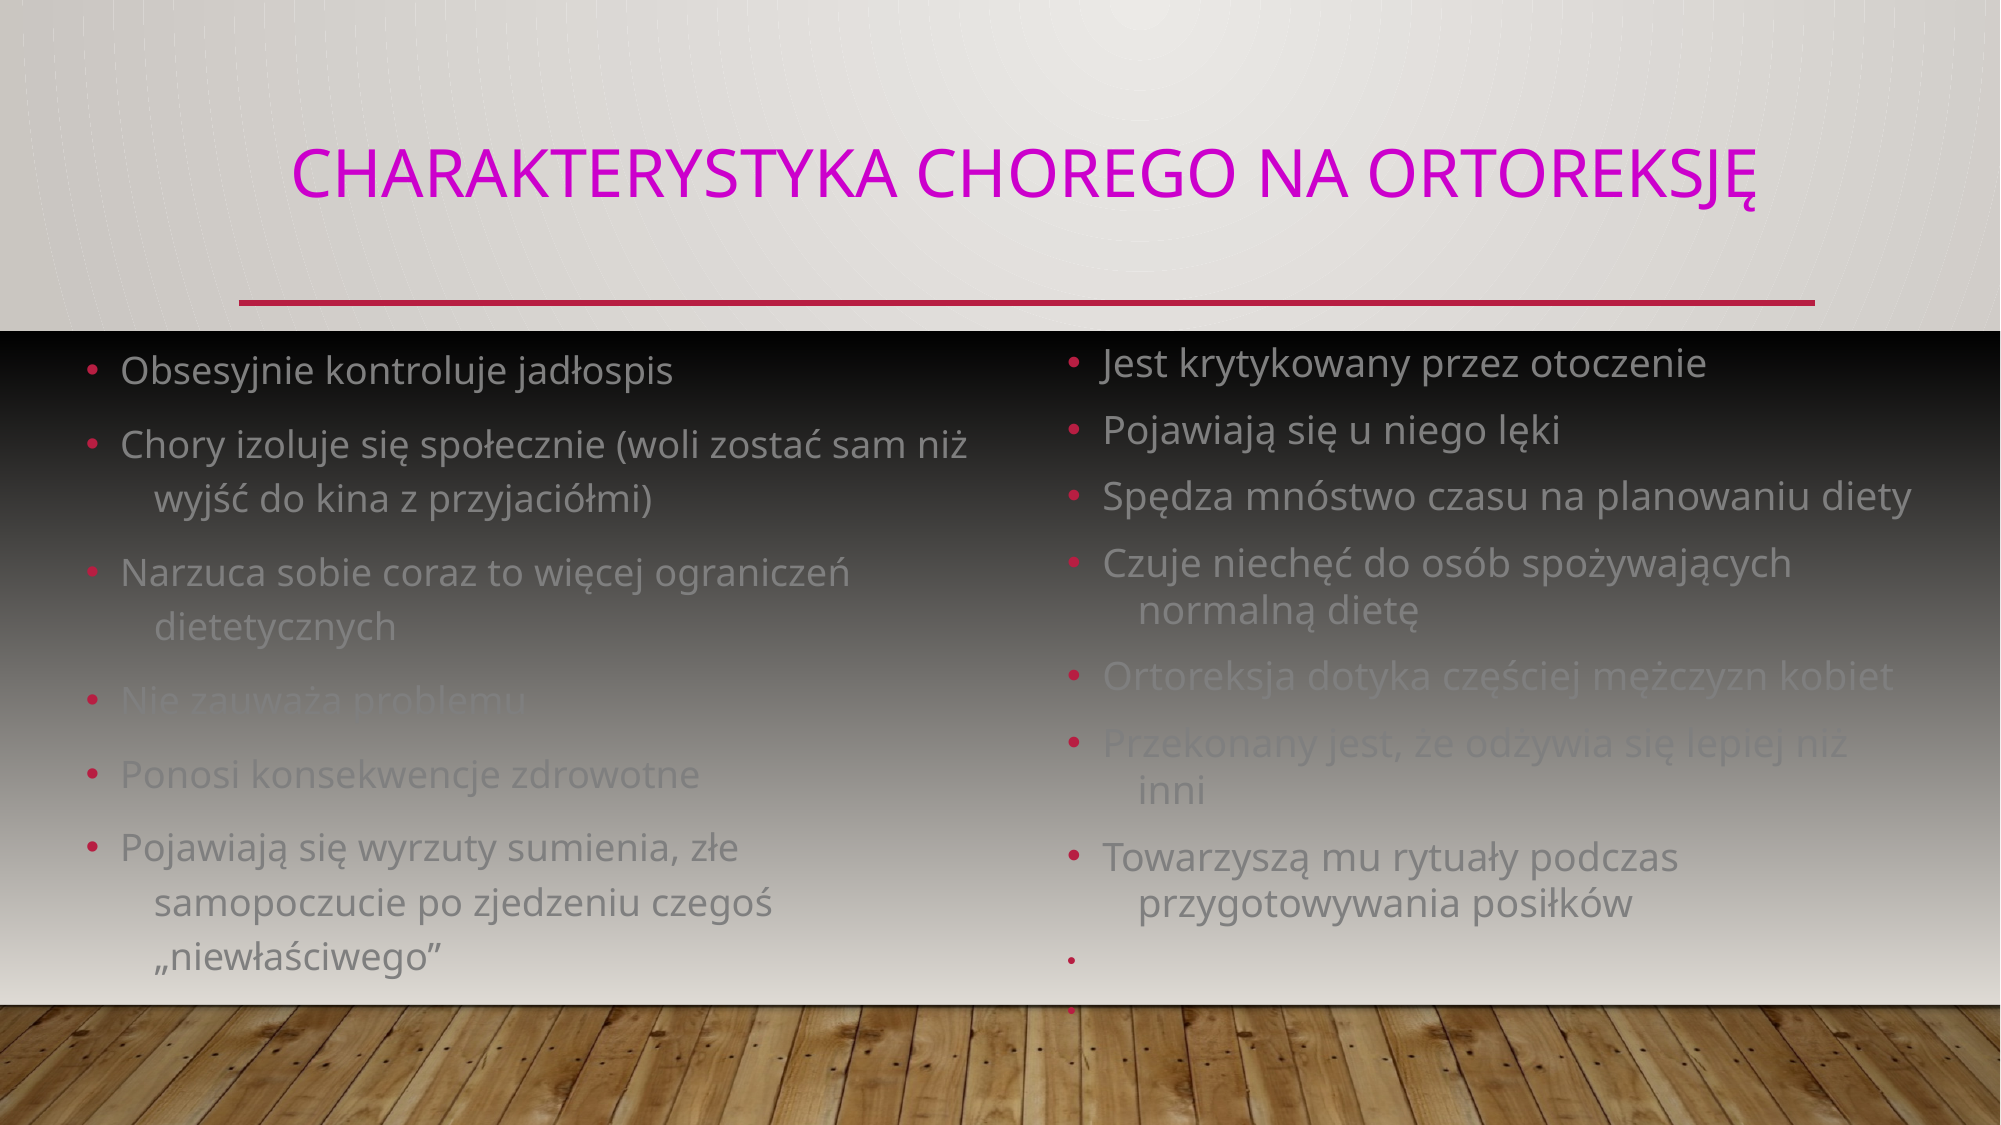

# Charakterystyka CHOREGO NA ORTOREKSJĘ
Obsesyjnie kontroluje jadłospis
Chory izoluje się społecznie (woli zostać sam niż wyjść do kina z przyjaciółmi)
Narzuca sobie coraz to więcej ograniczeń dietetycznych
Nie zauważa problemu
Ponosi konsekwencje zdrowotne
Pojawiają się wyrzuty sumienia, złe samopoczucie po zjedzeniu czegoś „niewłaściwego”
Jest krytykowany przez otoczenie
Pojawiają się u niego lęki
Spędza mnóstwo czasu na planowaniu diety
Czuje niechęć do osób spożywających normalną dietę
Ortoreksja dotyka częściej mężczyzn kobiet
Przekonany jest, że odżywia się lepiej niż inni
Towarzyszą mu rytuały podczas przygotowywania posiłków